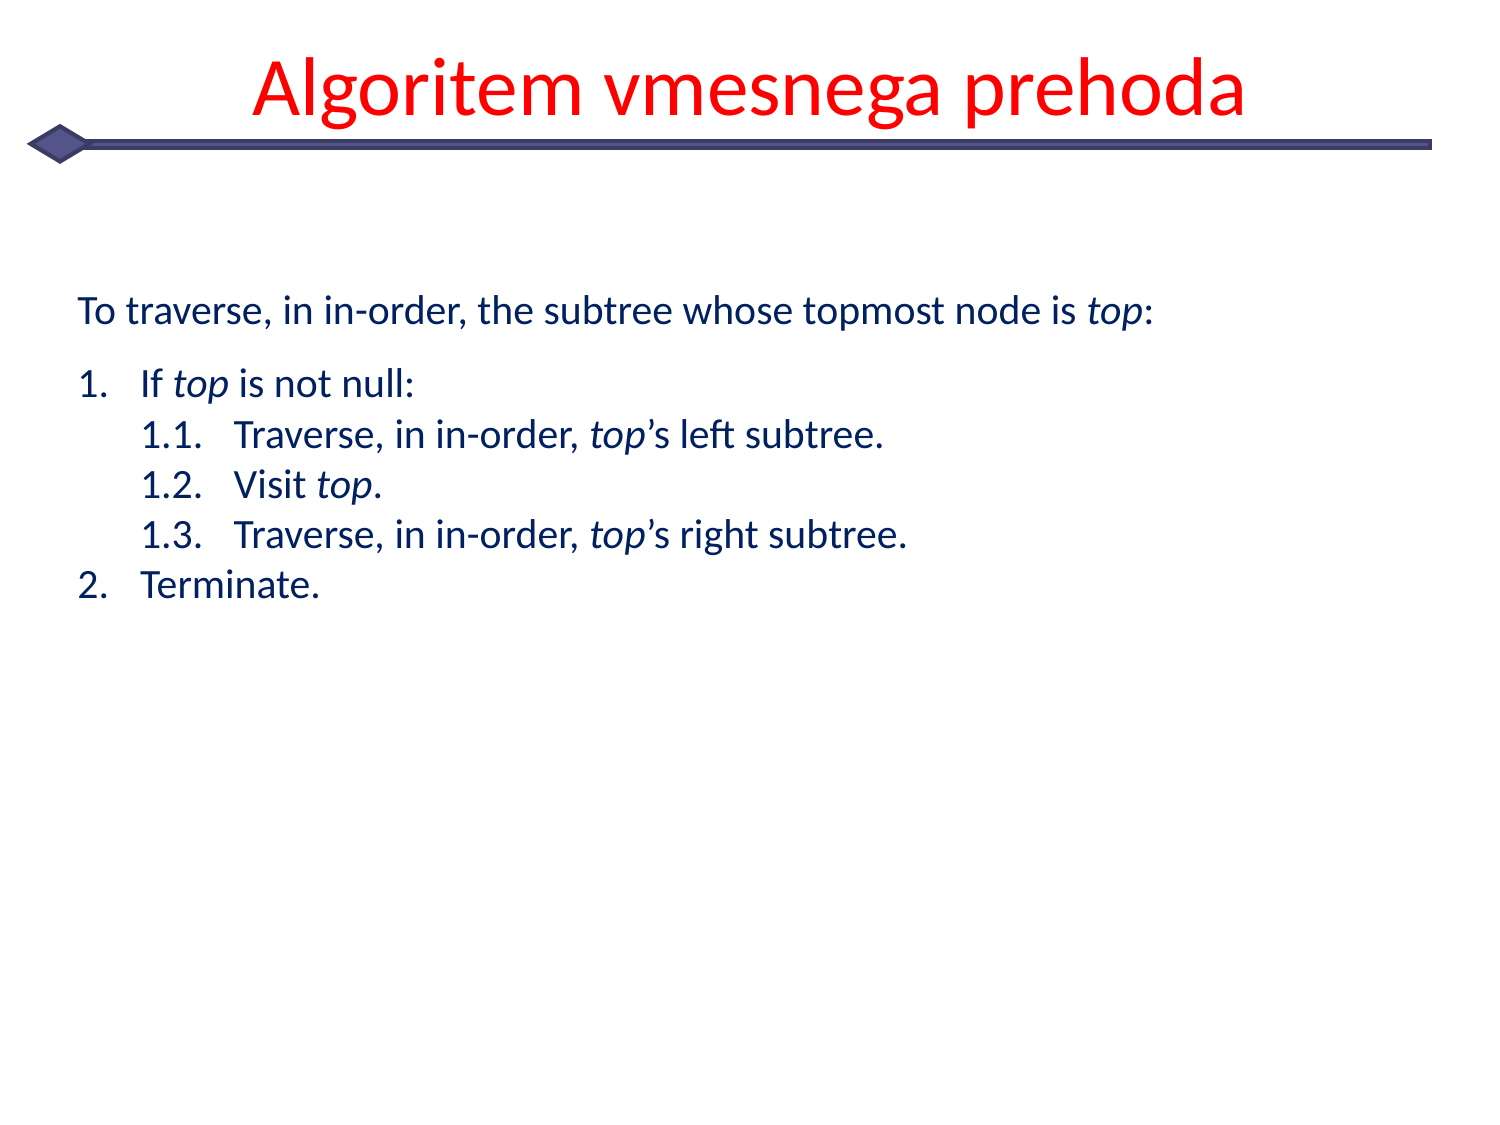

# Algoritem vmesnega prehoda
	To traverse, in in-order, the subtree whose topmost node is top:
	1.	If top is not null:
	1.1.	Traverse, in in-order, top’s left subtree.
	1.2.	Visit top.
	1.3.	Traverse, in in-order, top’s right subtree.
2.	Terminate.